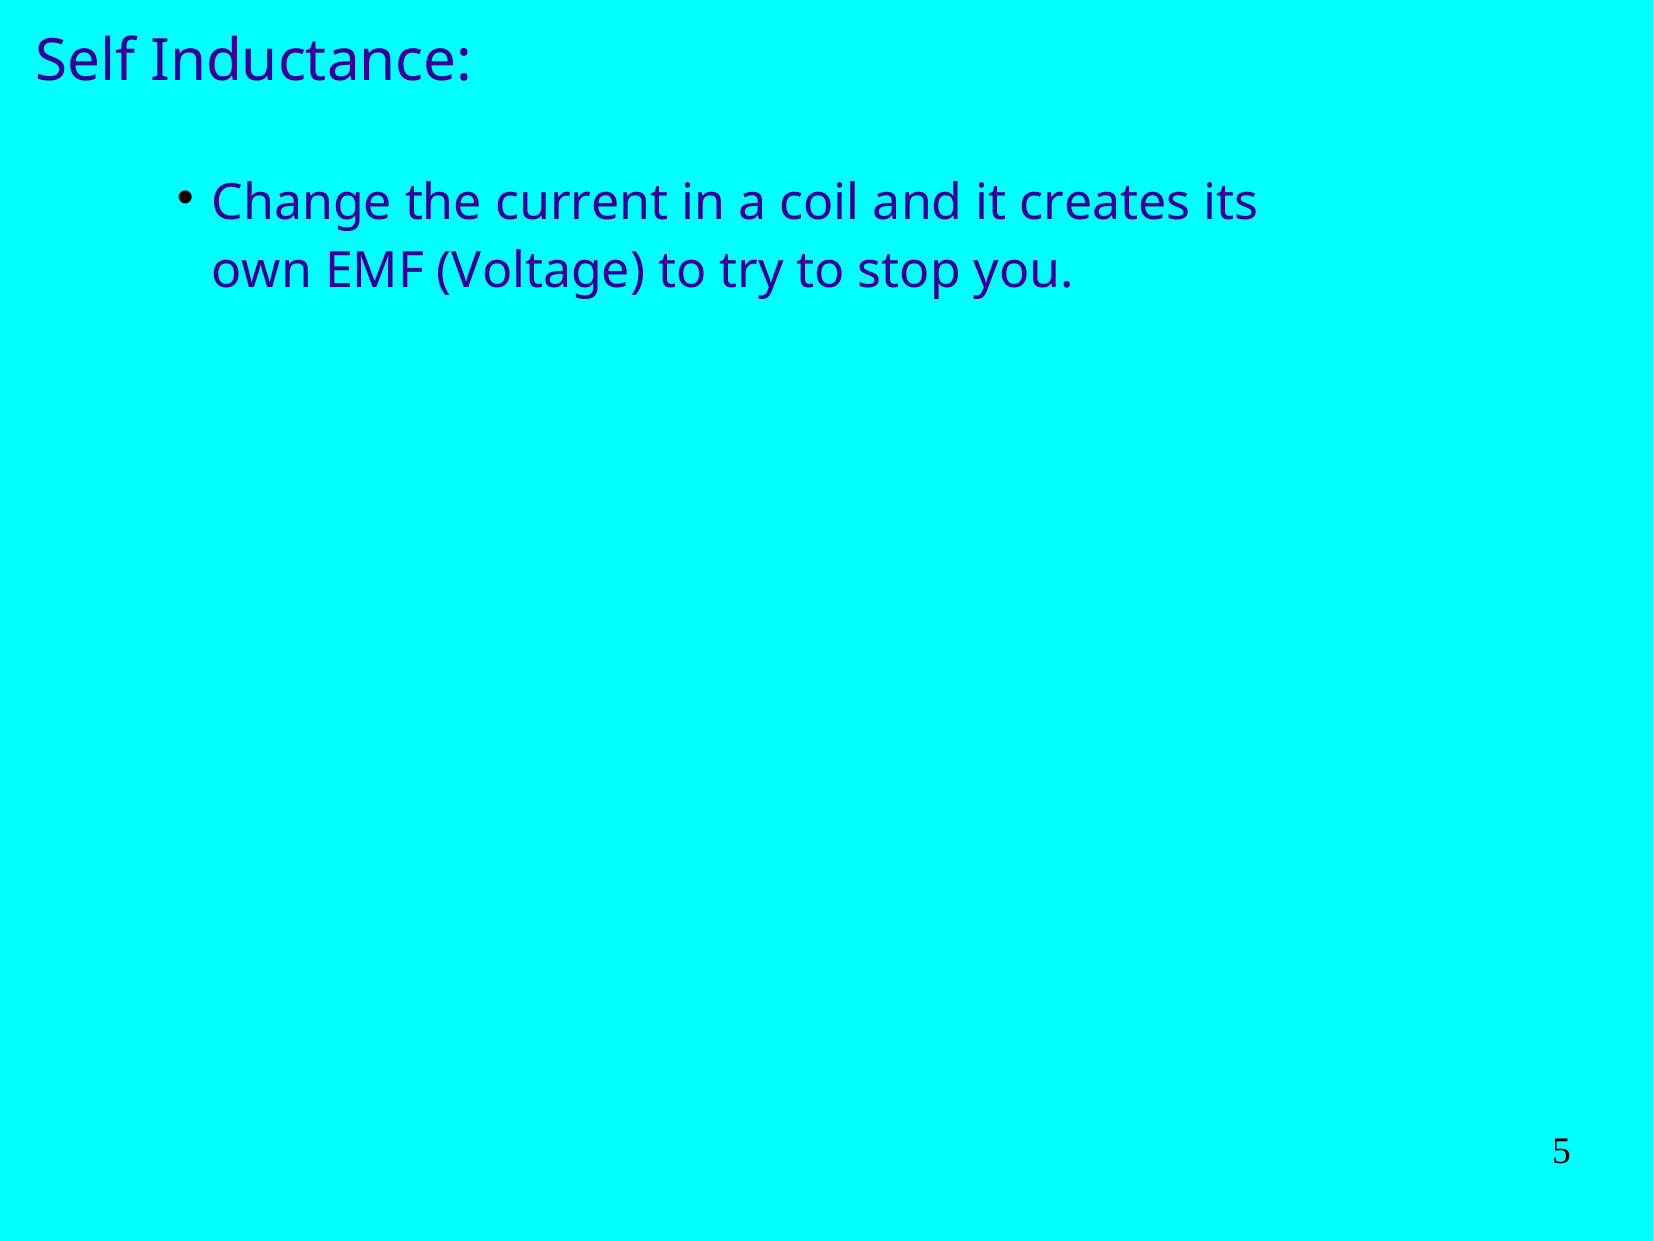

Self Inductance:
Change the current in a coil and it creates its
own EMF (Voltage) to try to stop you.
5